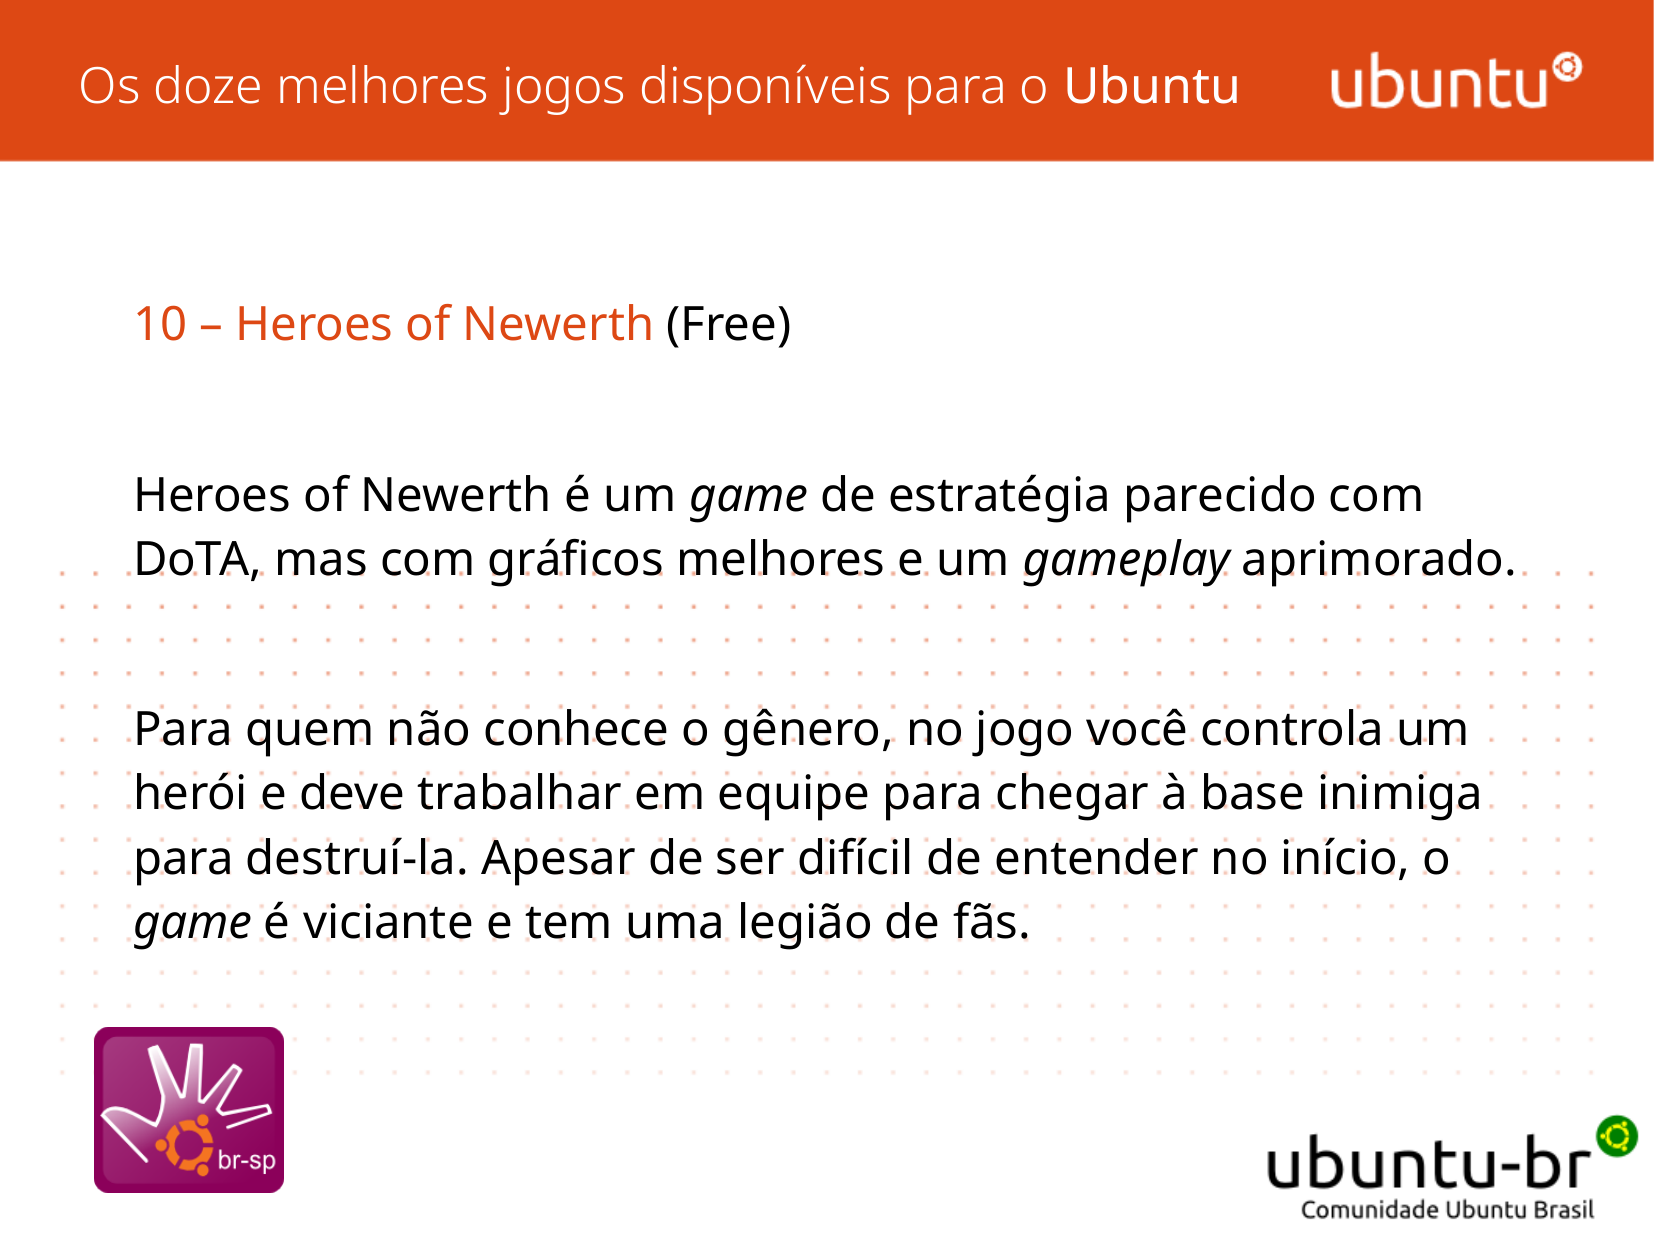

Os doze melhores jogos disponíveis para o Ubuntu
# 10 – Heroes of Newerth (Free)
Heroes of Newerth é um game de estratégia parecido com DoTA, mas com gráficos melhores e um gameplay aprimorado.
Para quem não conhece o gênero, no jogo você controla um herói e deve trabalhar em equipe para chegar à base inimiga para destruí-la. Apesar de ser difícil de entender no início, o game é viciante e tem uma legião de fãs.